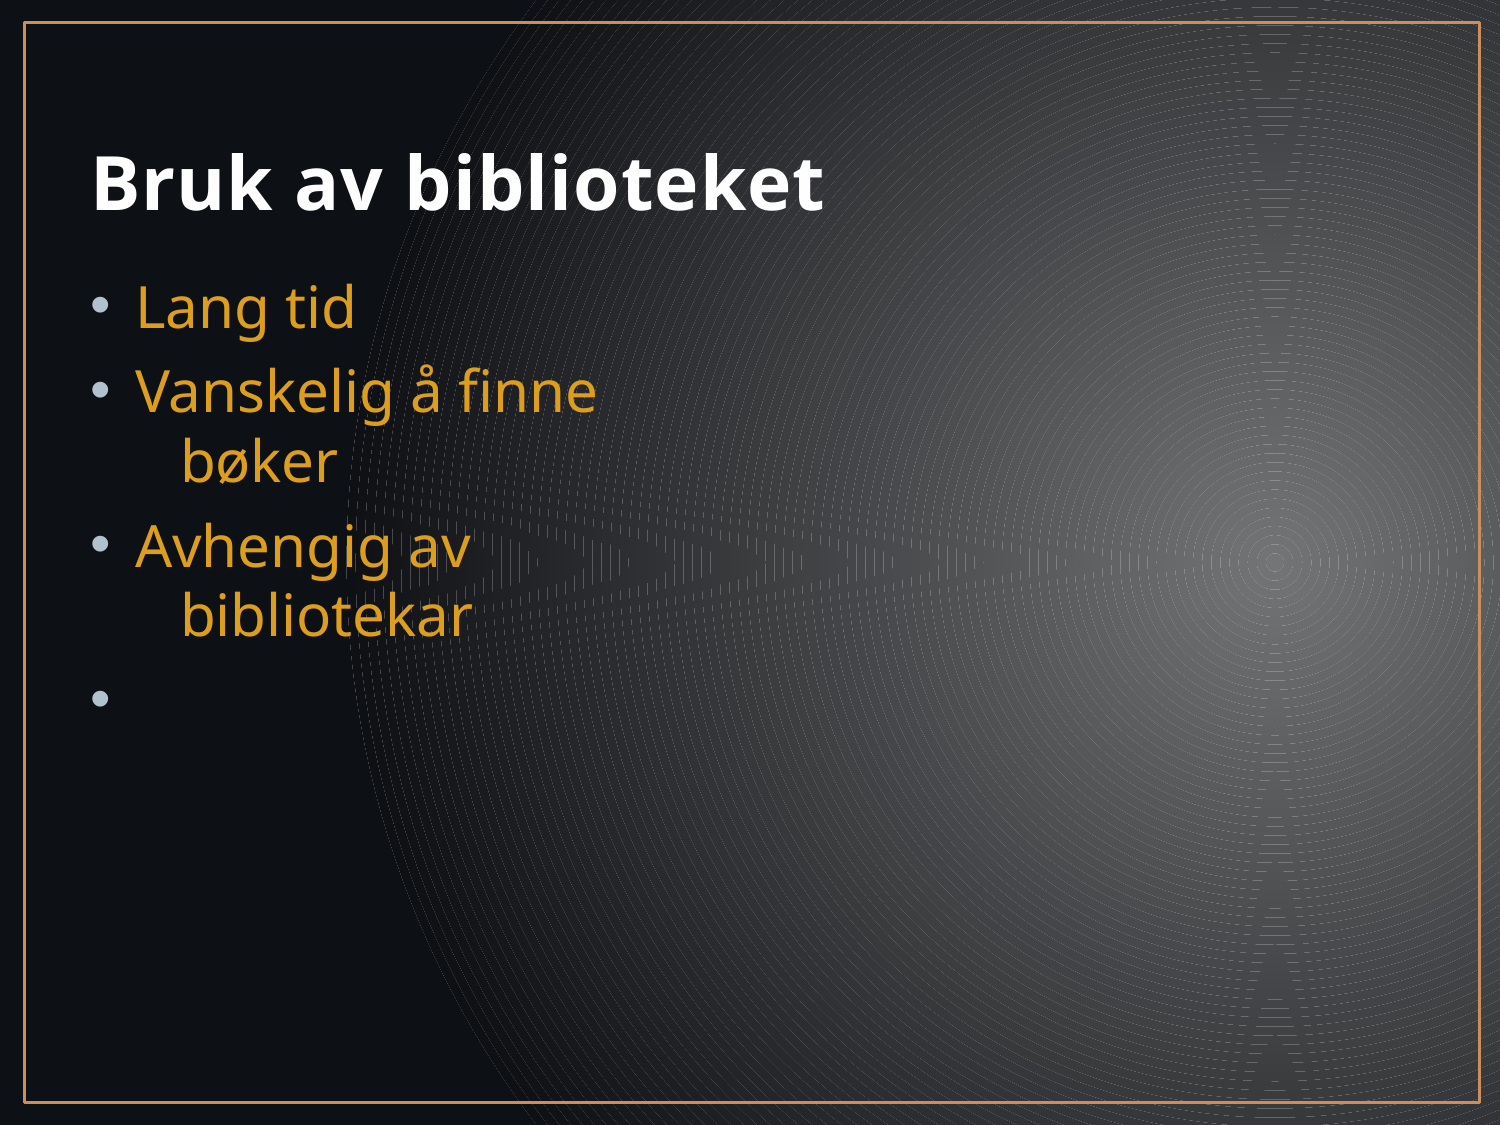

# Bruk av biblioteket
Lang tid
Vanskelig å finne bøker
Avhengig av bibliotekar